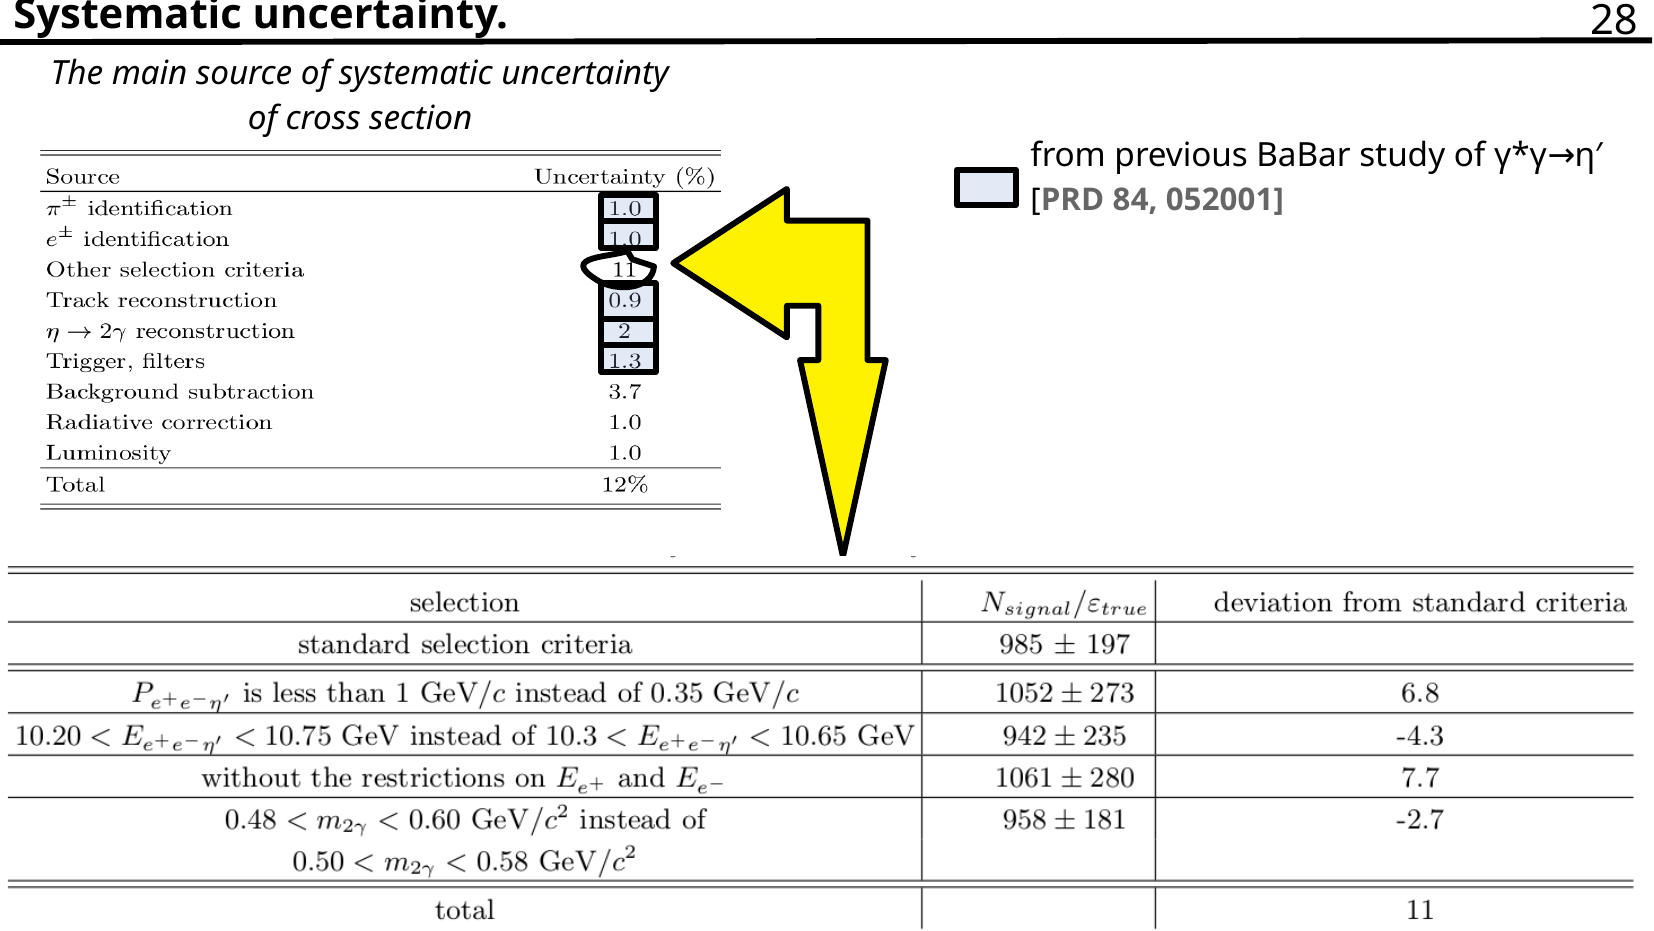

Systematic uncertainty.
28
The main source of systematic uncertainty of cross section
from previous BaBar study of γ*γ→η′ [PRD 84, 052001]